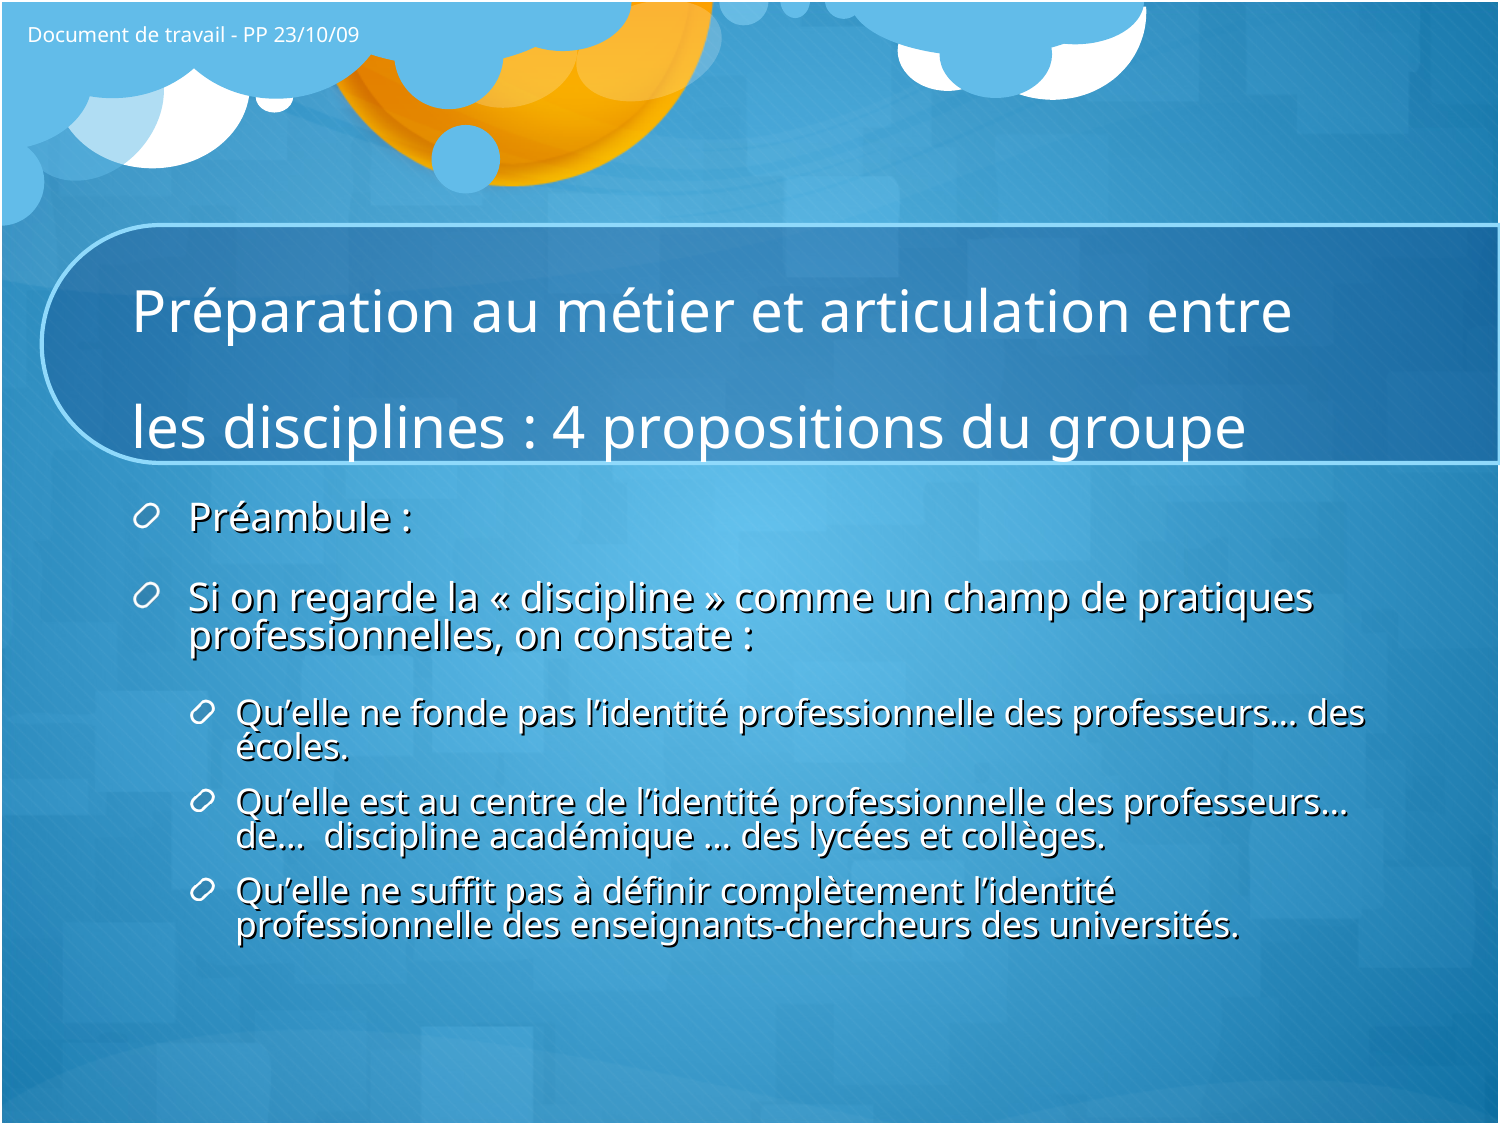

Document de travail - PP 23/10/09
Préparation au métier et articulation entre les disciplines : 4 propositions du groupe
Préambule :
Si on regarde la « discipline » comme un champ de pratiques professionnelles, on constate :
Qu’elle ne fonde pas l’identité professionnelle des professeurs… des écoles.
Qu’elle est au centre de l’identité professionnelle des professeurs… de…  discipline académique … des lycées et collèges.
Qu’elle ne suffit pas à définir complètement l’identité professionnelle des enseignants-chercheurs des universités.